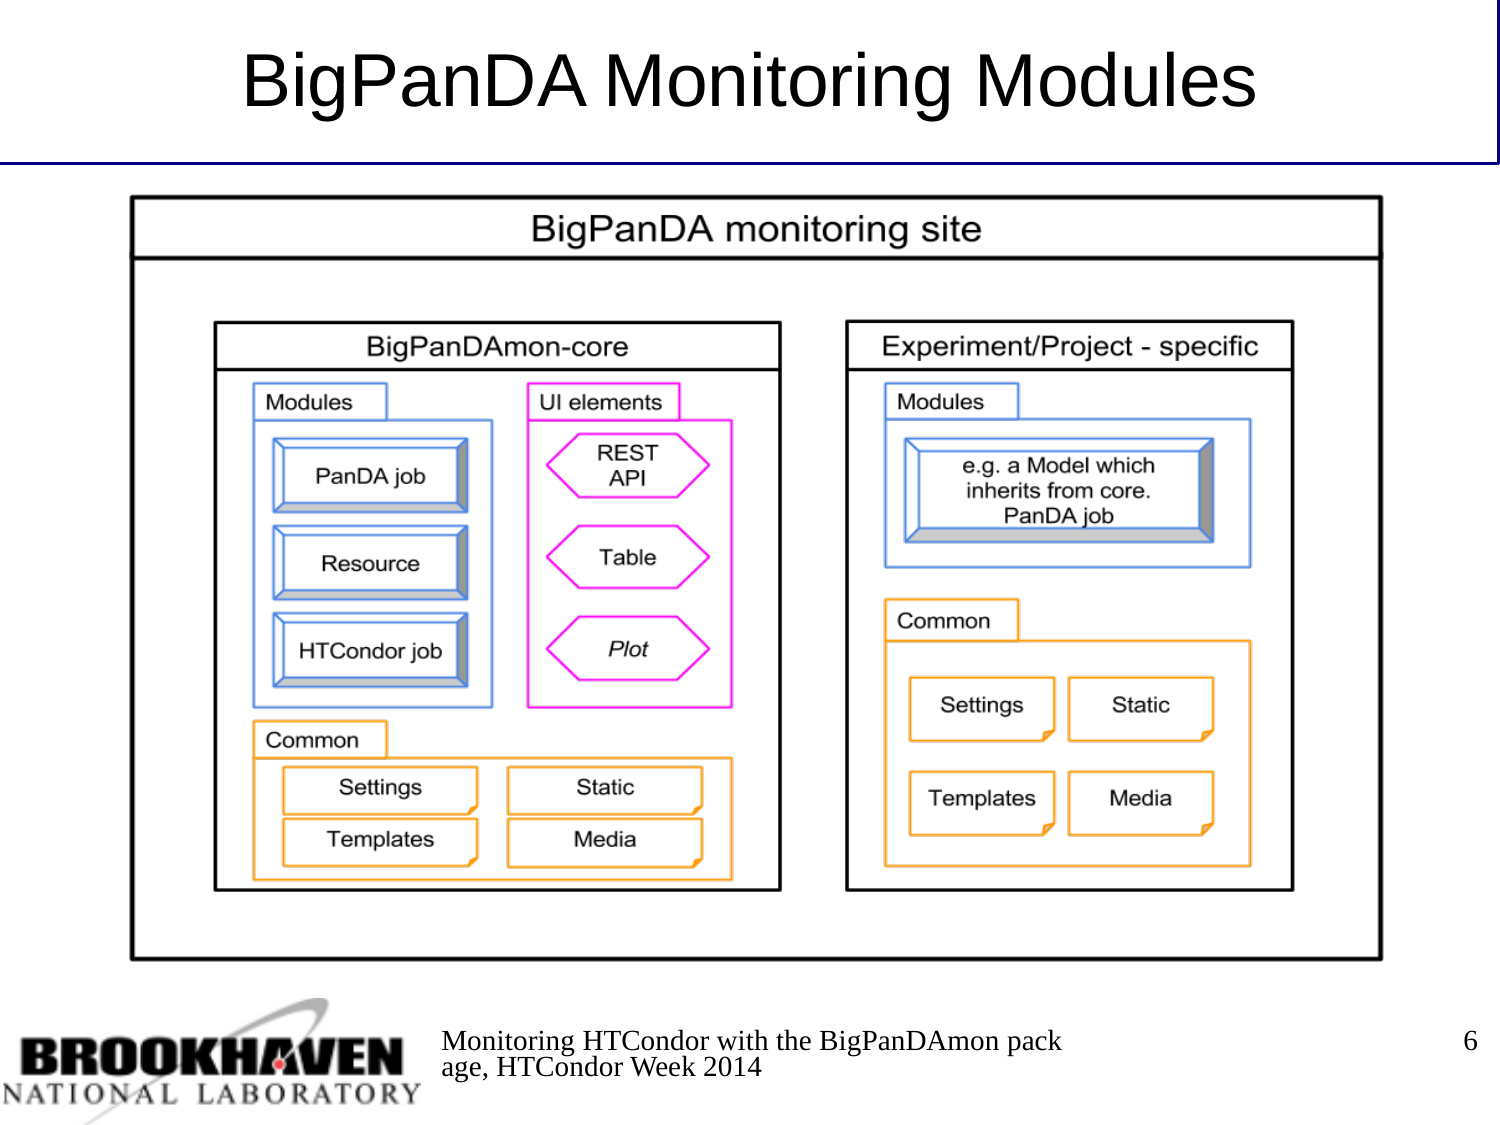

# BigPanDA Monitoring Modules
Monitoring HTCondor with the BigPanDAmon package, HTCondor Week 2014
6